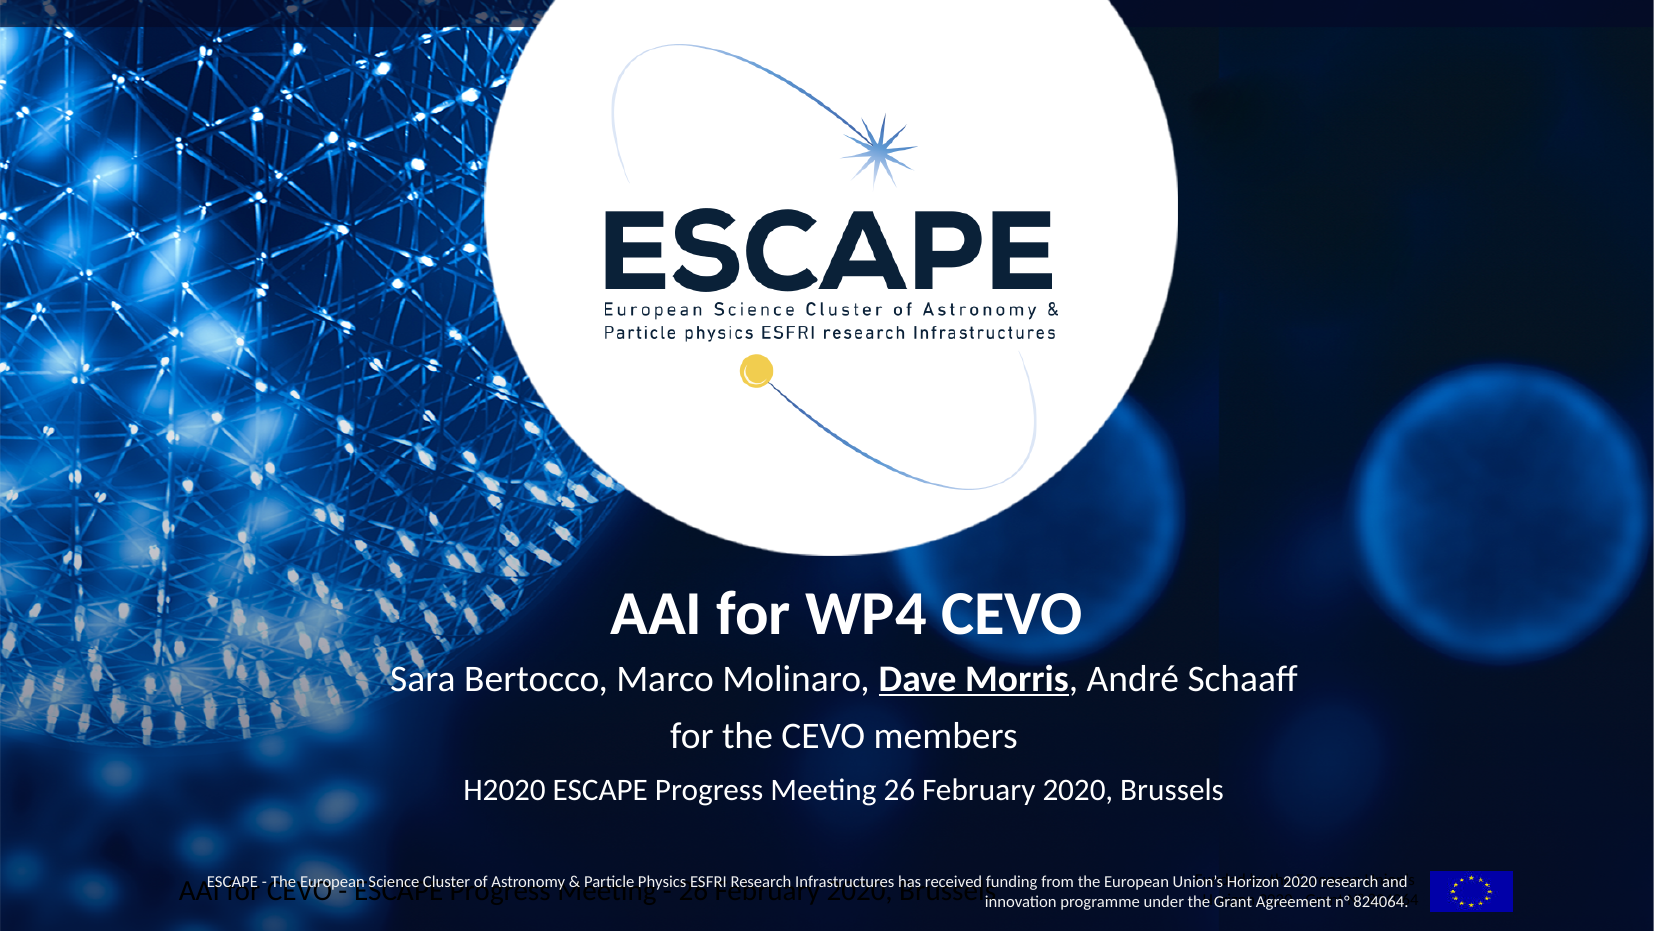

# AAI for WP4 CEVO
Sara Bertocco, Marco Molinaro, Dave Morris, André Schaaff
for the CEVO members
H2020 ESCAPE Progress Meeting 26 February 2020, Brussels